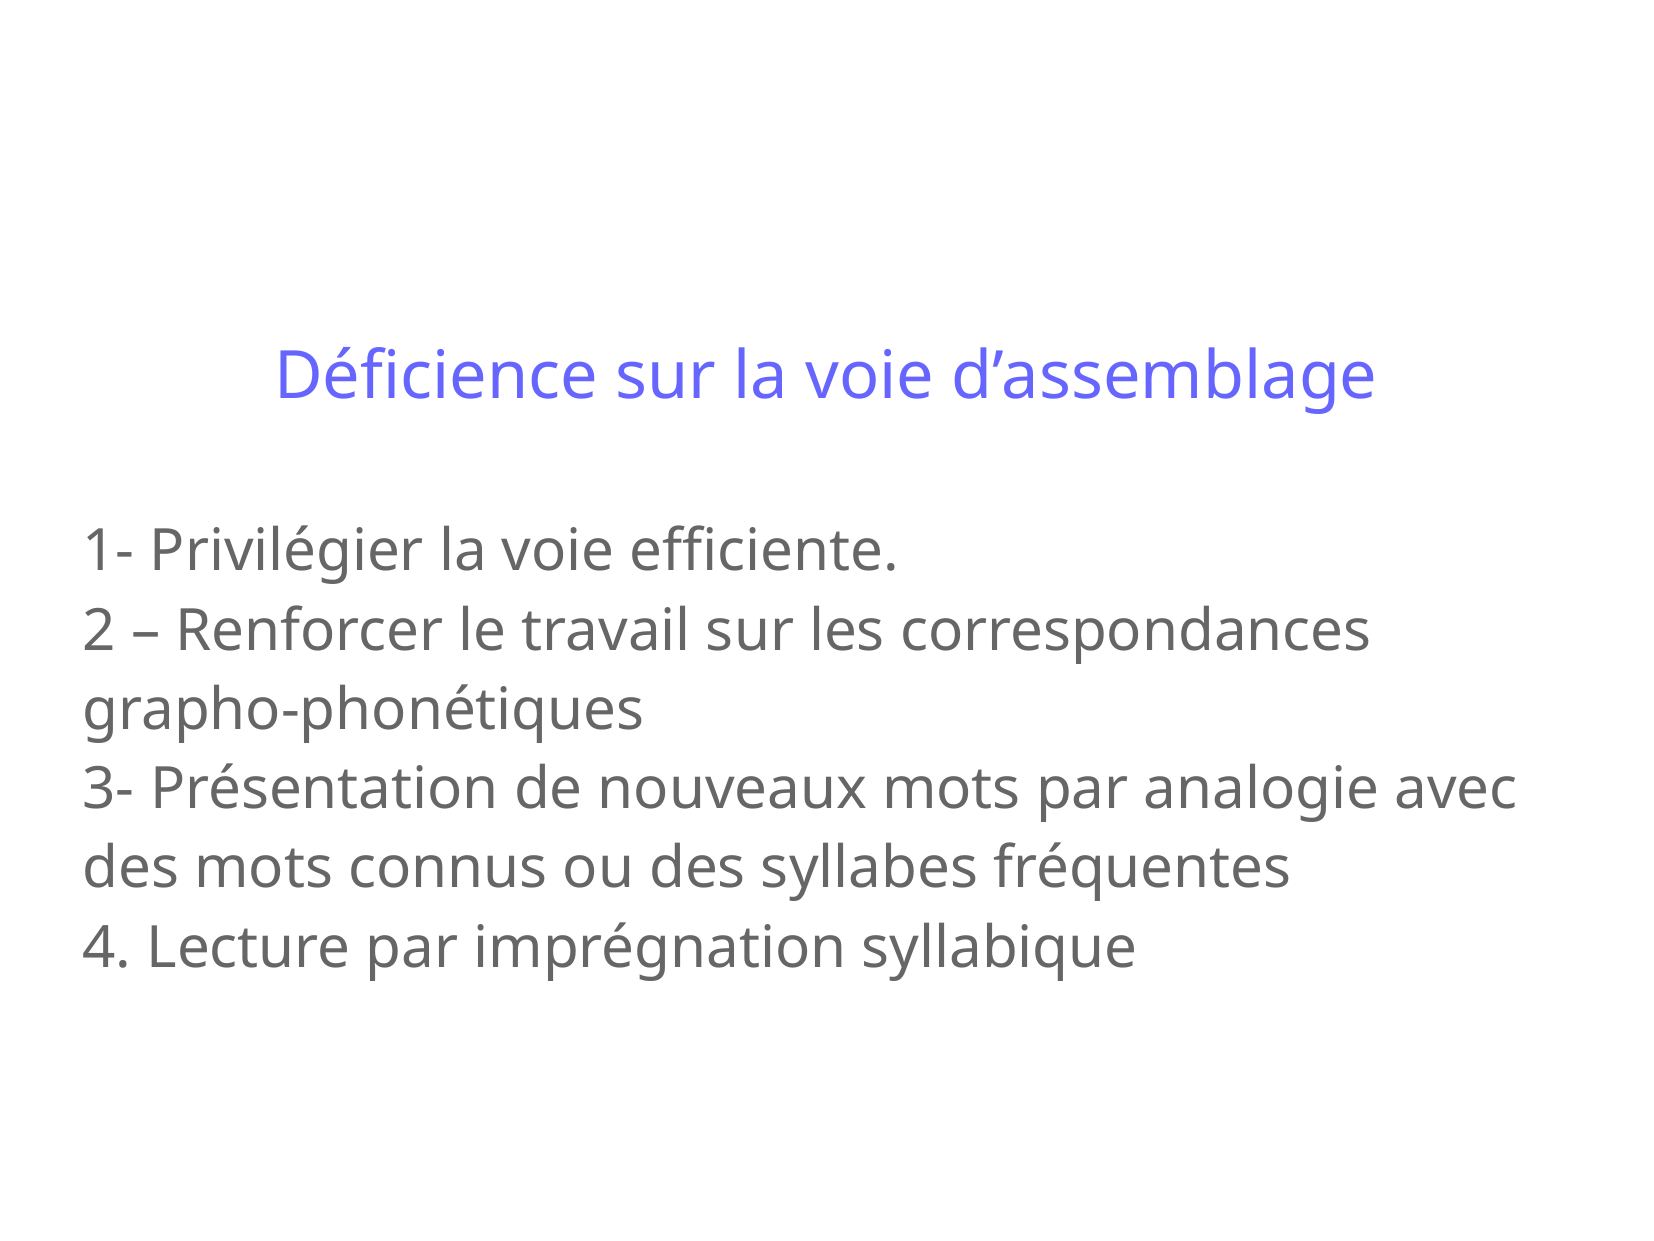

# Déficience sur la voie d’assemblage
1- Privilégier la voie efficiente.
2 – Renforcer le travail sur les correspondances grapho-phonétiques
3- Présentation de nouveaux mots par analogie avec des mots connus ou des syllabes fréquentes
4. Lecture par imprégnation syllabique